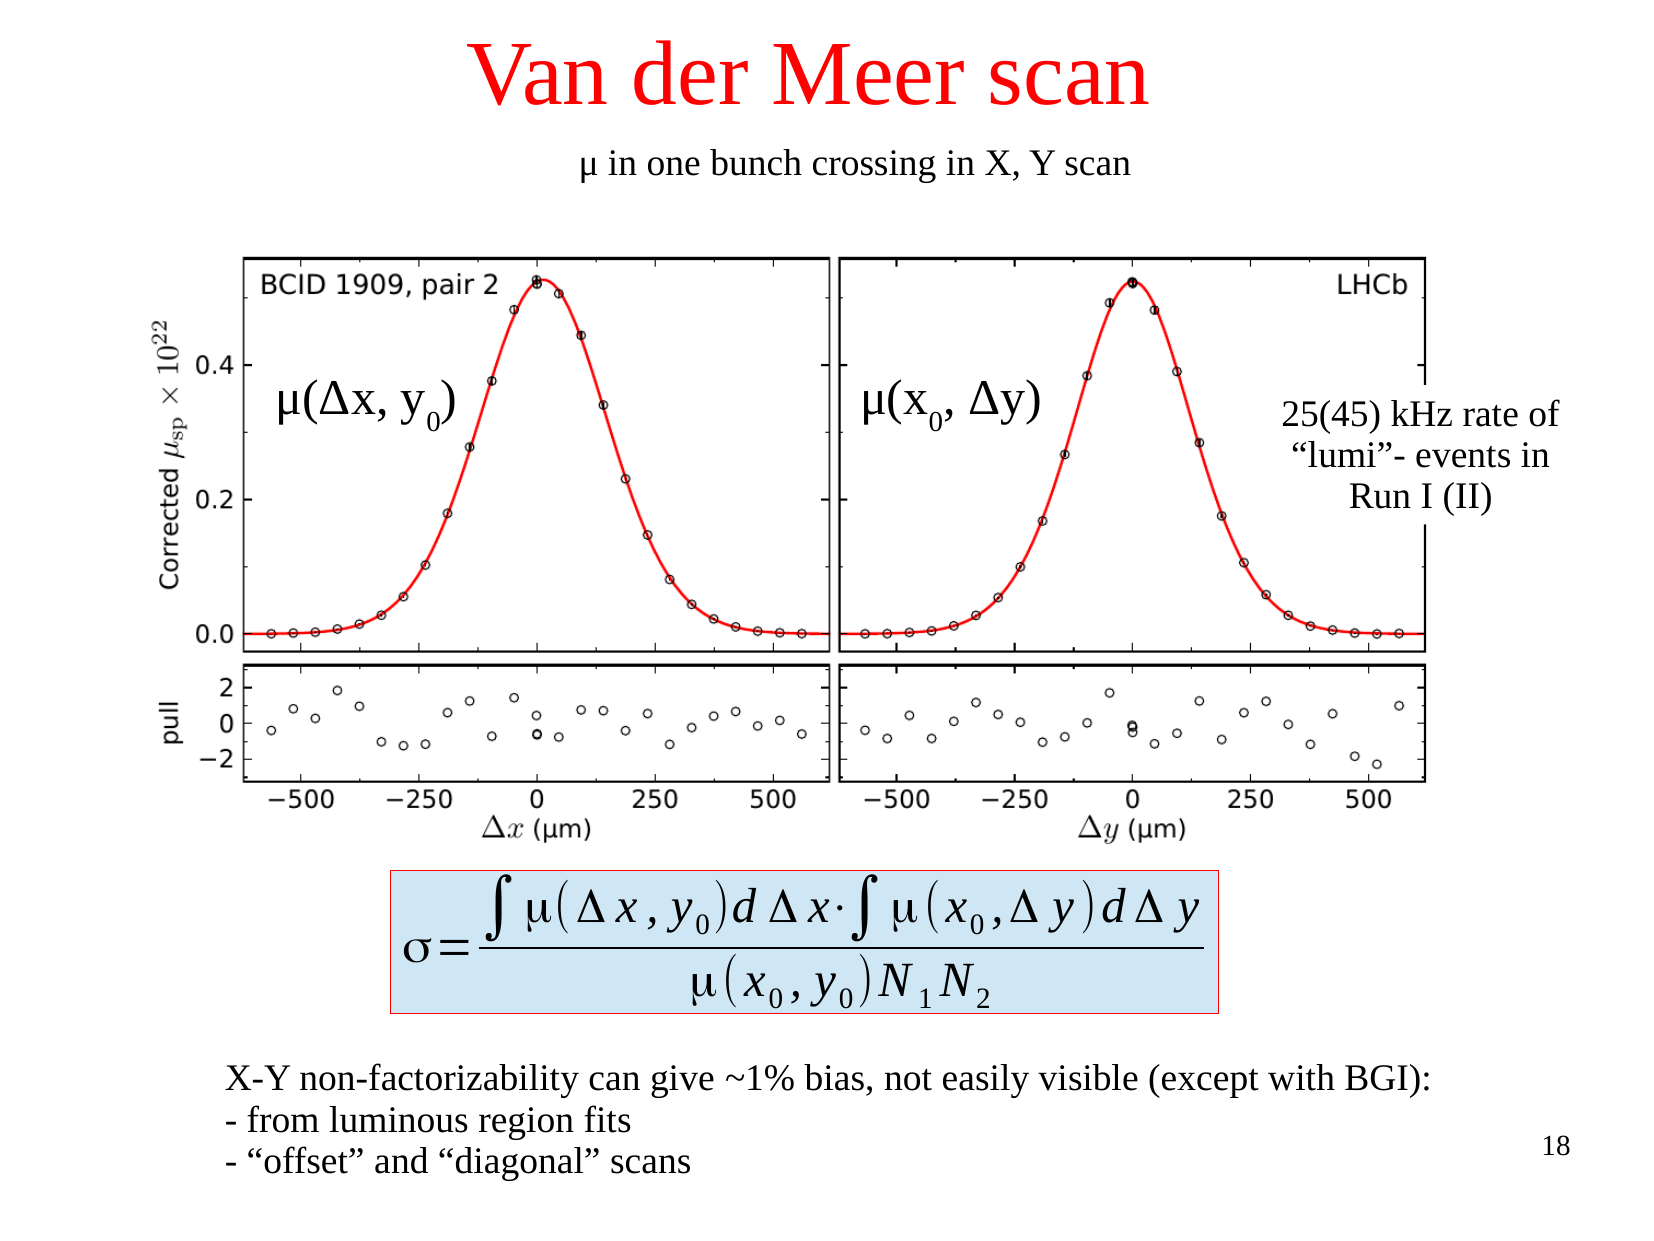

Van der Meer scan
μ in one bunch crossing in X, Y scan
μ(Δx, y0)
μ(x0, Δy)
25(45) kHz rate of “lumi”- events in Run I (II)
X-Y non-factorizability can give ~1% bias, not easily visible (except with BGI):
- from luminous region fits
- “offset” and “diagonal” scans
18